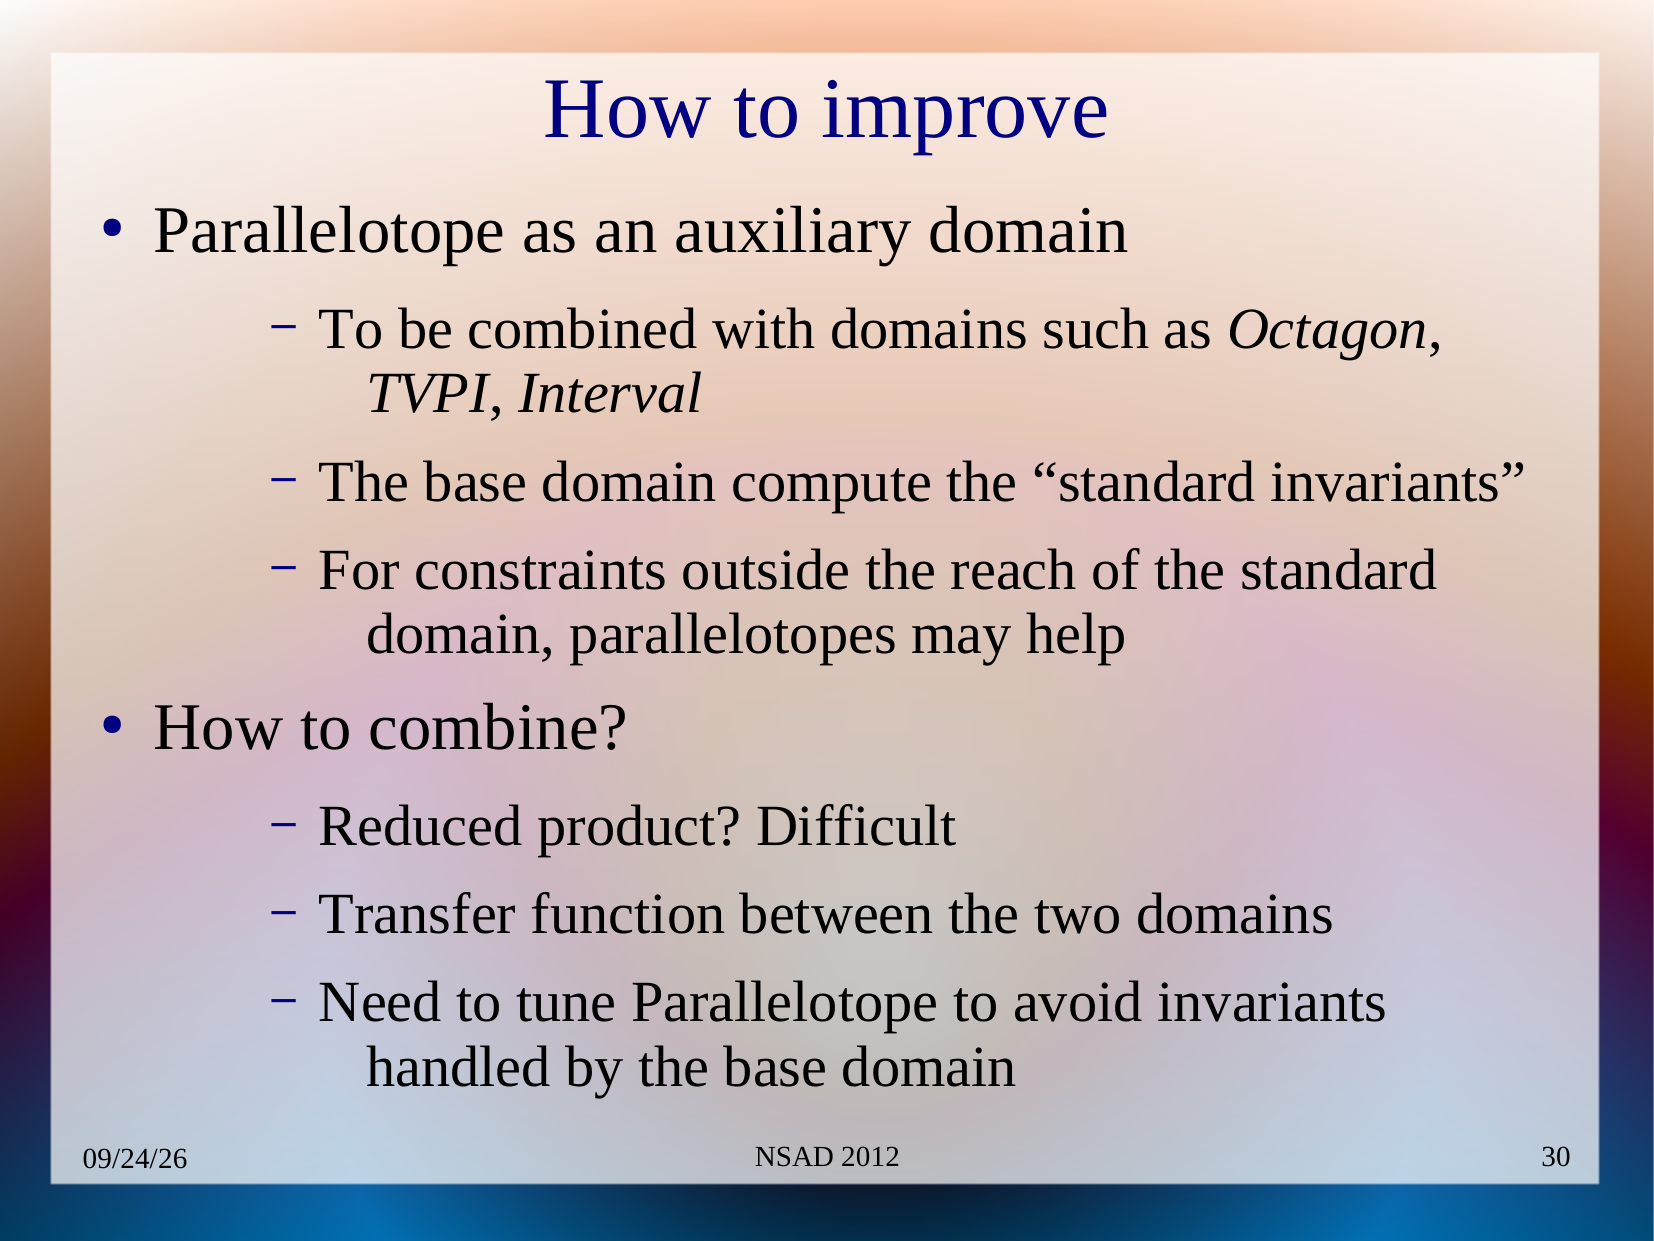

# How to improve
Parallelotope as an auxiliary domain
To be combined with domains such as Octagon, TVPI, Interval
The base domain compute the “standard invariants”
For constraints outside the reach of the standard domain, parallelotopes may help
How to combine?
Reduced product? Difficult
Transfer function between the two domains
Need to tune Parallelotope to avoid invariants handled by the base domain
NSAD 2012
30